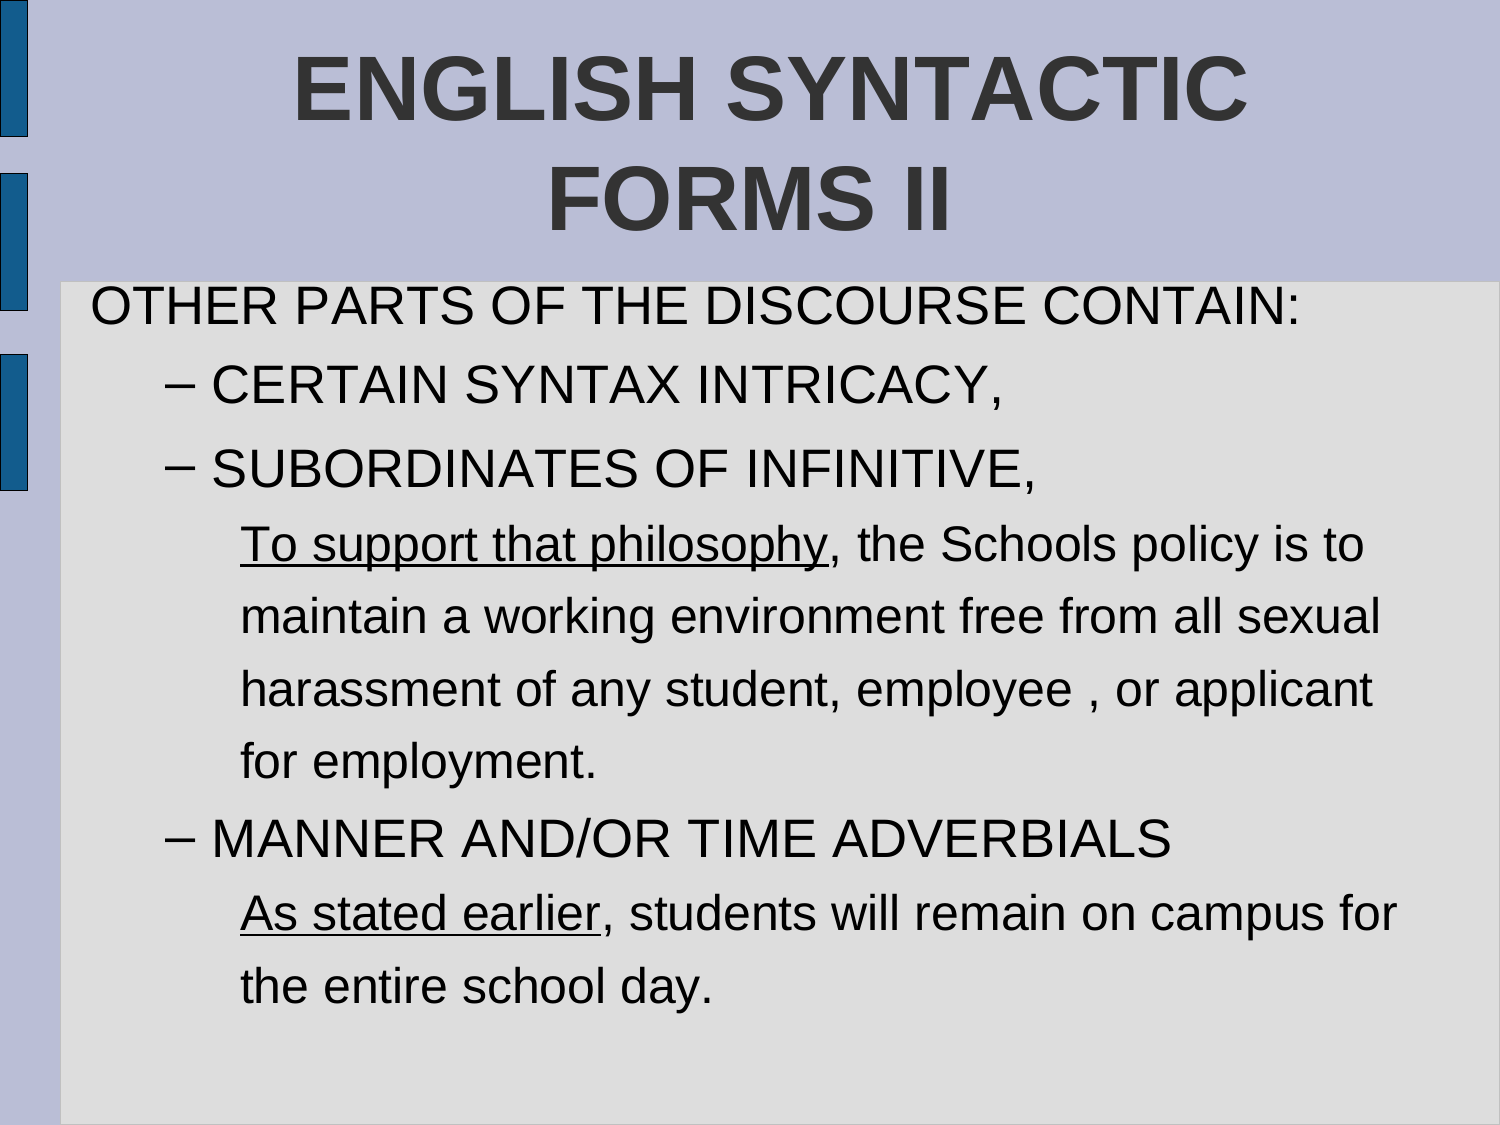

# ENGLISH SYNTACTIC FORMS II
OTHER PARTS OF THE DISCOURSE CONTAIN:
CERTAIN SYNTAX INTRICACY,
SUBORDINATES OF INFINITIVE,
To support that philosophy, the Schools policy is to
maintain a working environment free from all sexual
harassment of any student, employee , or applicant
for employment.
MANNER AND/OR TIME ADVERBIALS
As stated earlier, students will remain on campus for
the entire school day.